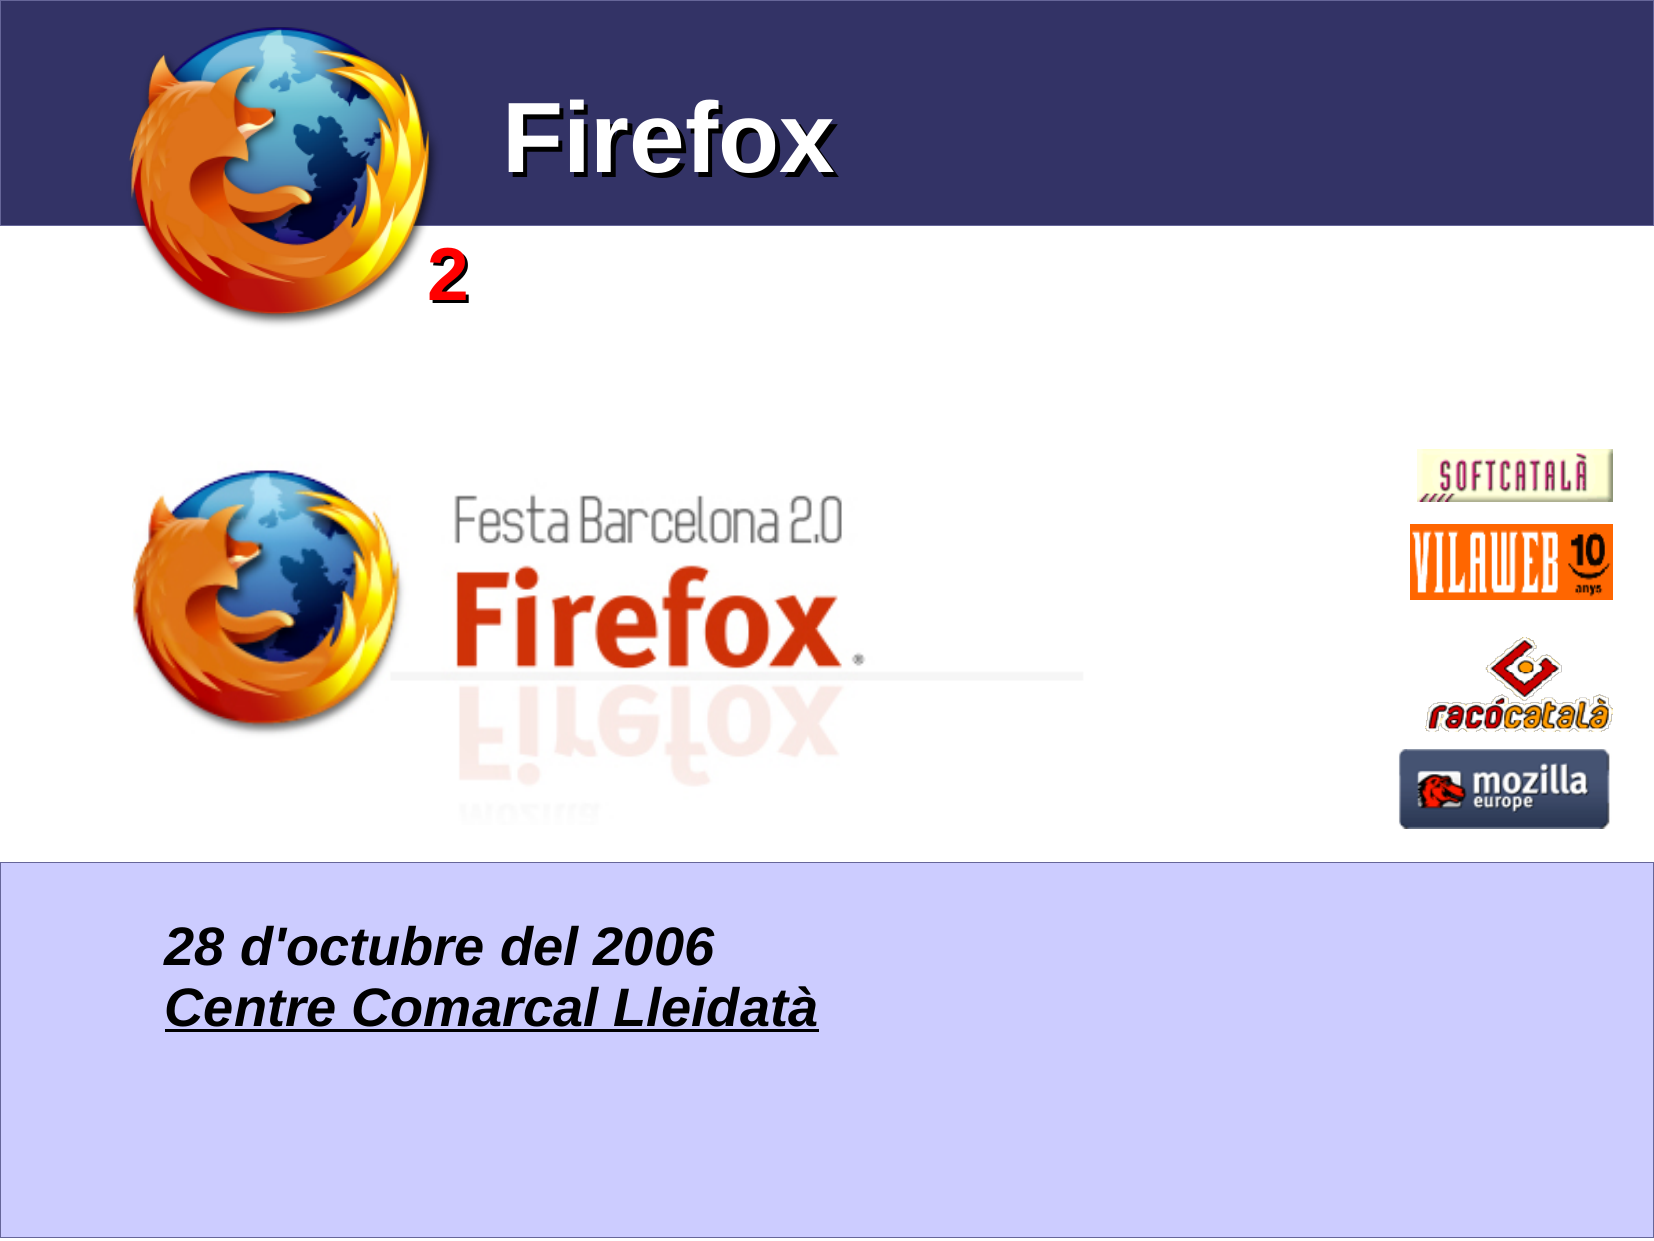

Firefox
2
28 d'octubre del 2006
Centre Comarcal Lleidatà